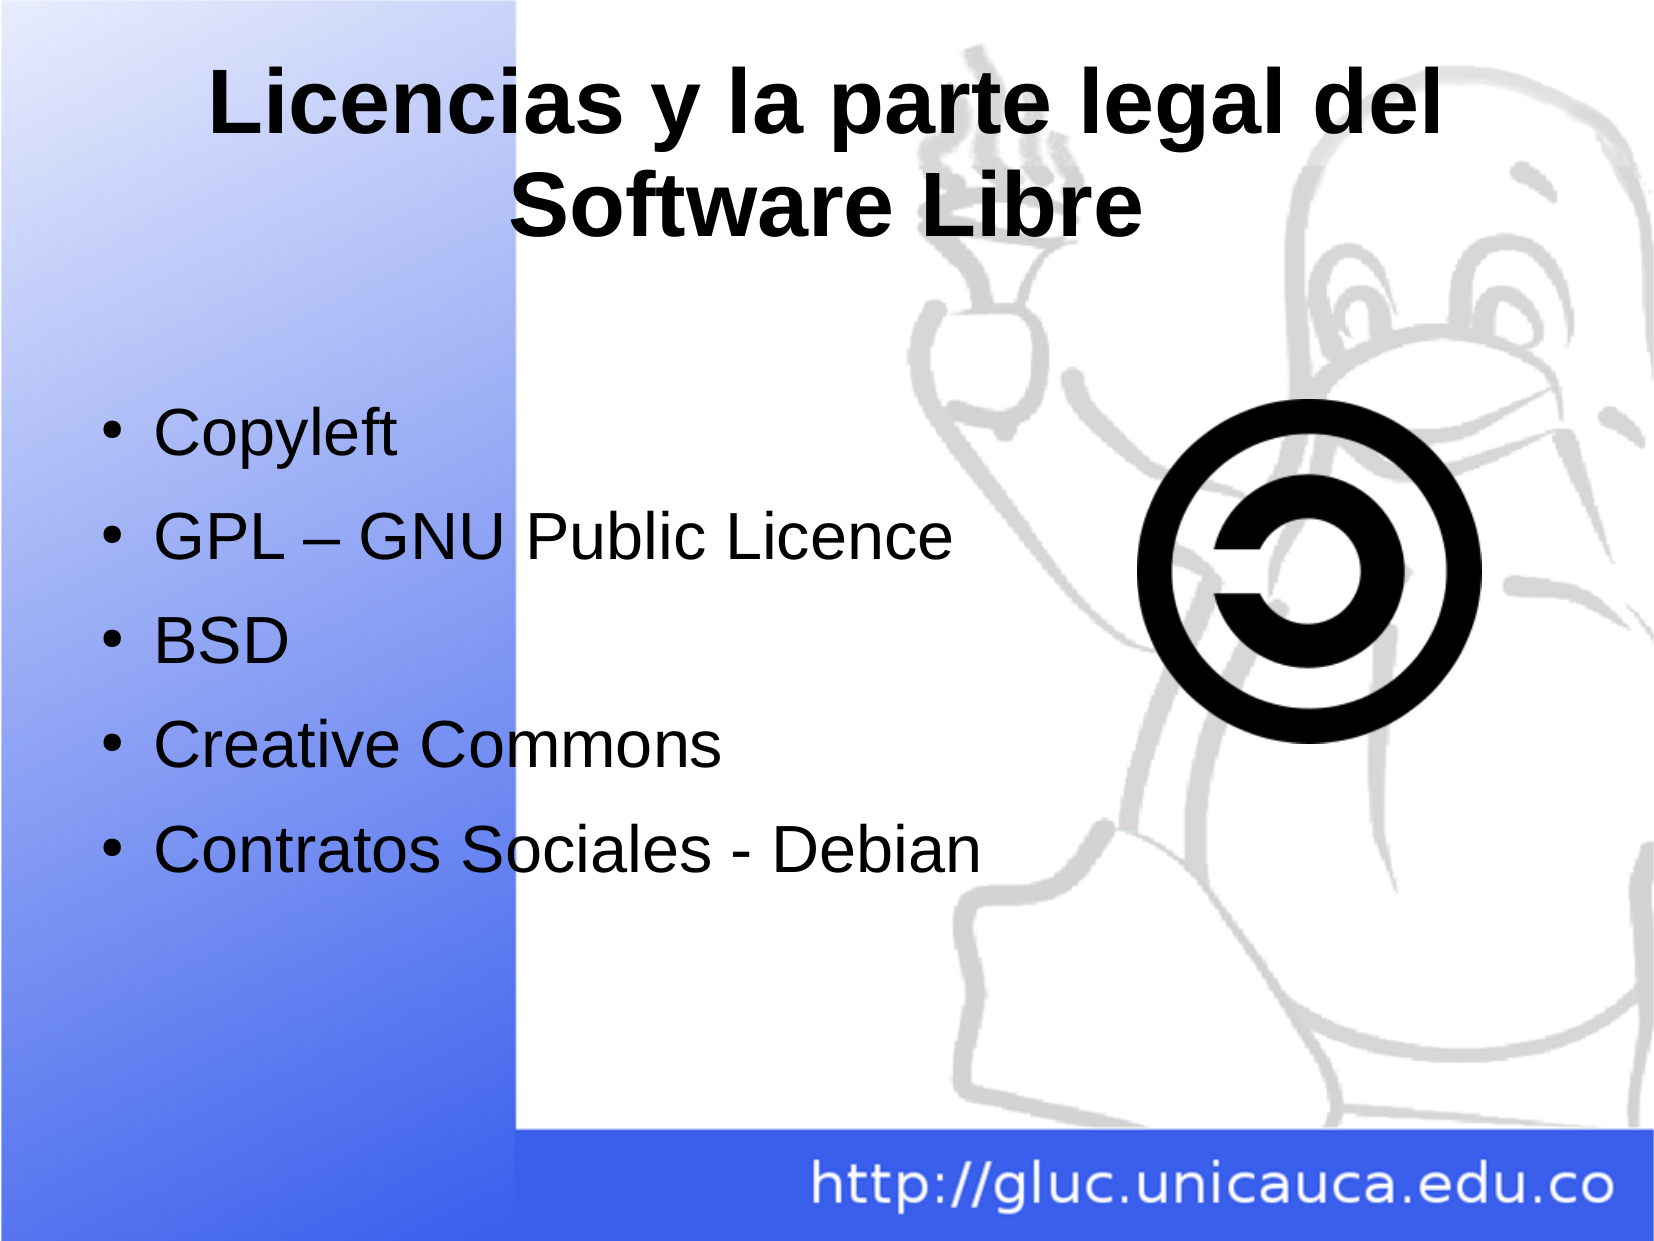

# Licencias y la parte legal del Software Libre
Copyleft
GPL – GNU Public Licence
BSD
Creative Commons
Contratos Sociales - Debian